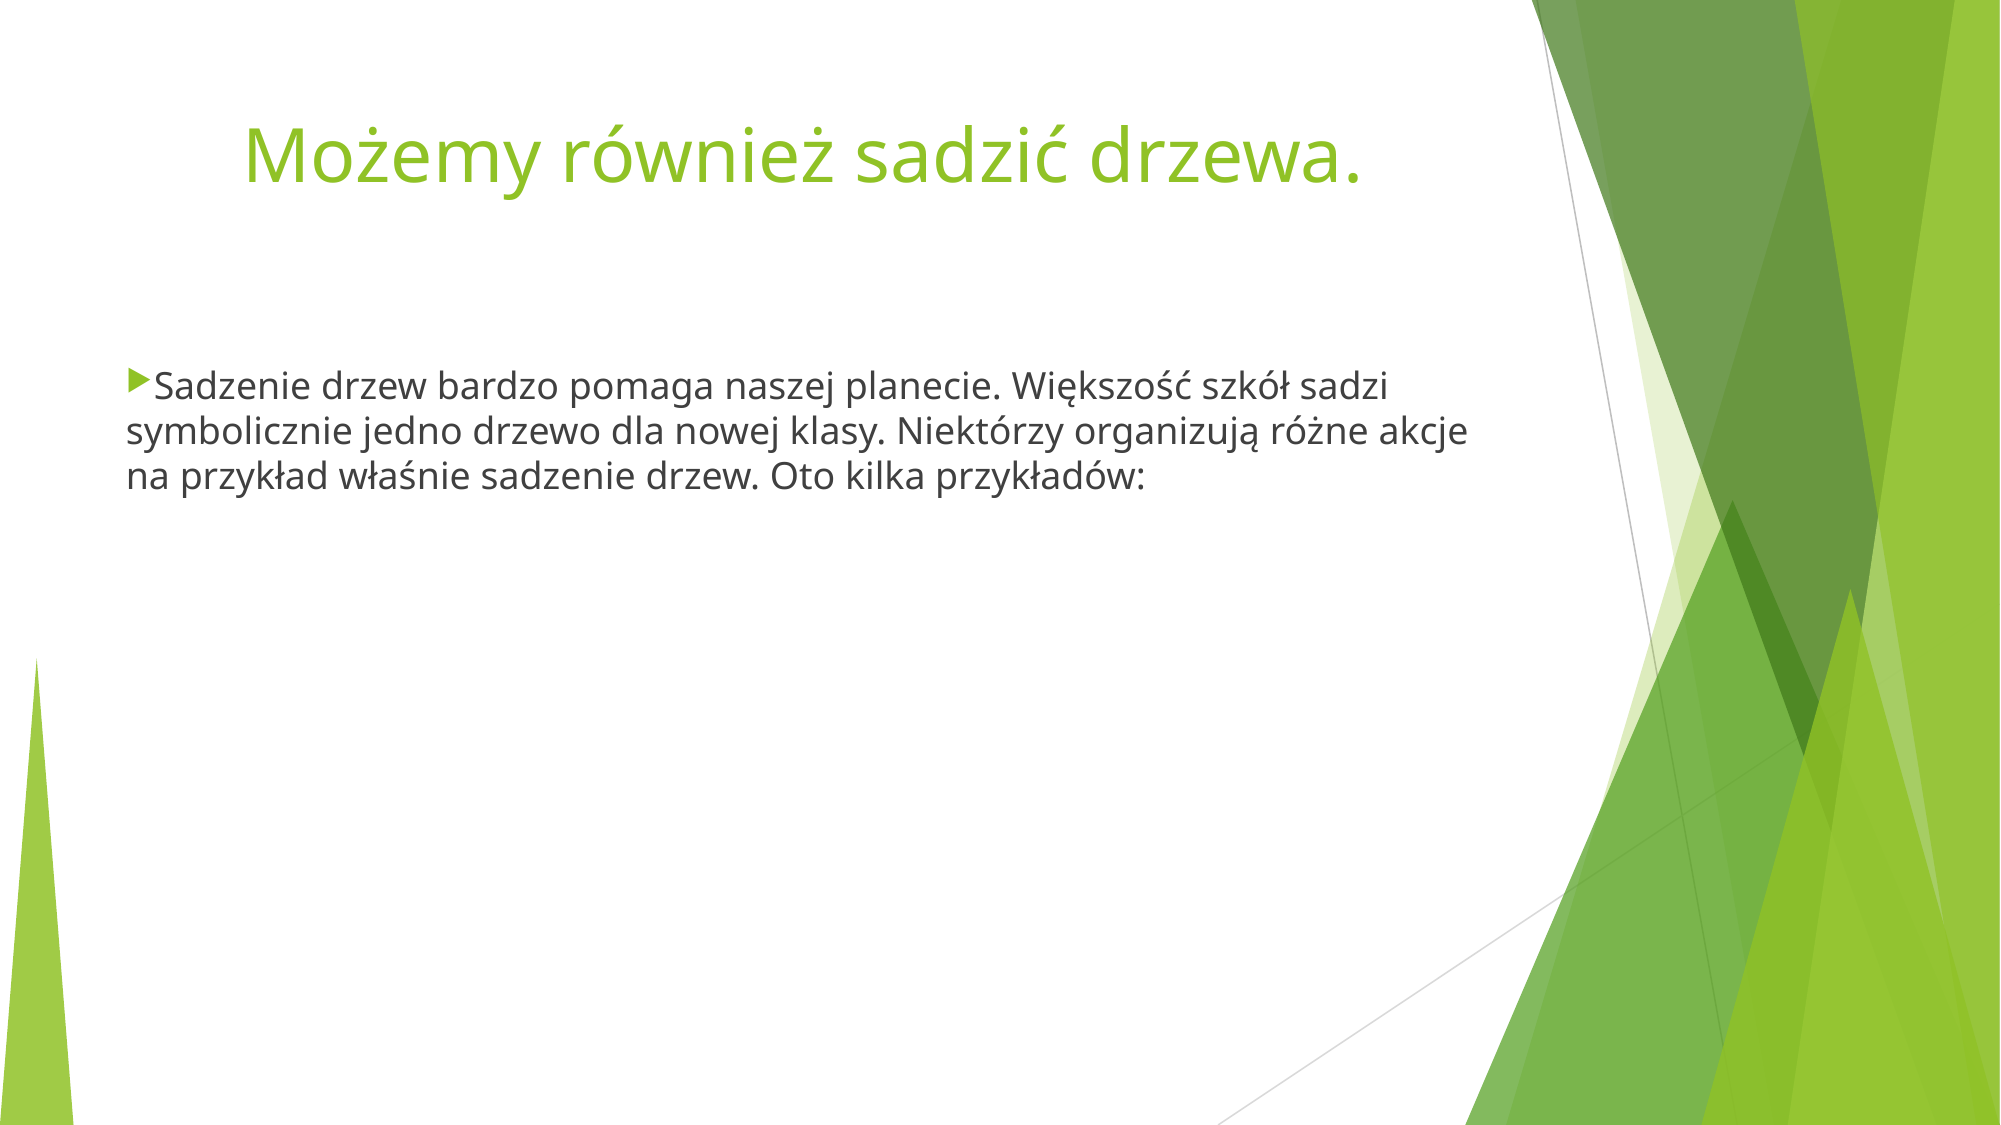

# Możemy również sadzić drzewa.
Sadzenie drzew bardzo pomaga naszej planecie. Większość szkół sadzi symbolicznie jedno drzewo dla nowej klasy. Niektórzy organizują różne akcje na przykład właśnie sadzenie drzew. Oto kilka przykładów: